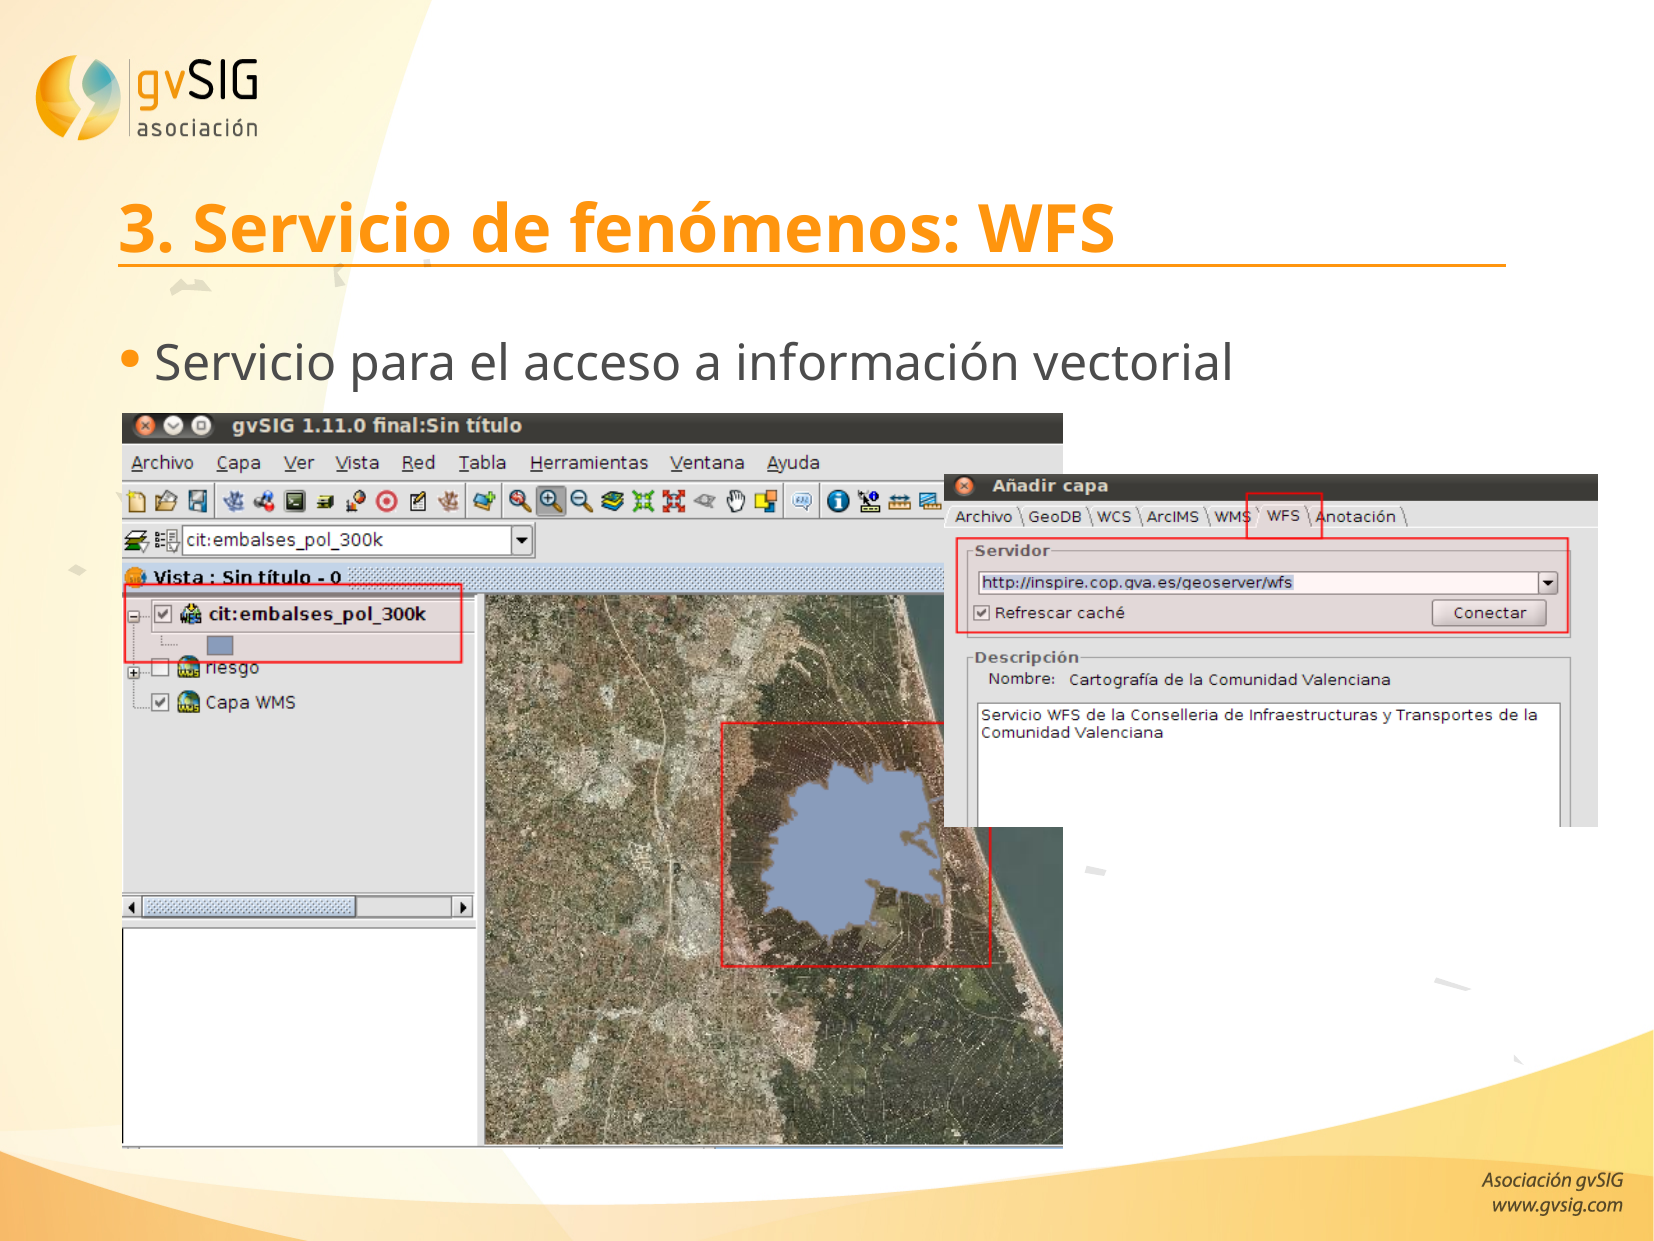

# 3. Servicio de fenómenos: WFS
 Servicio para el acceso a información vectorial